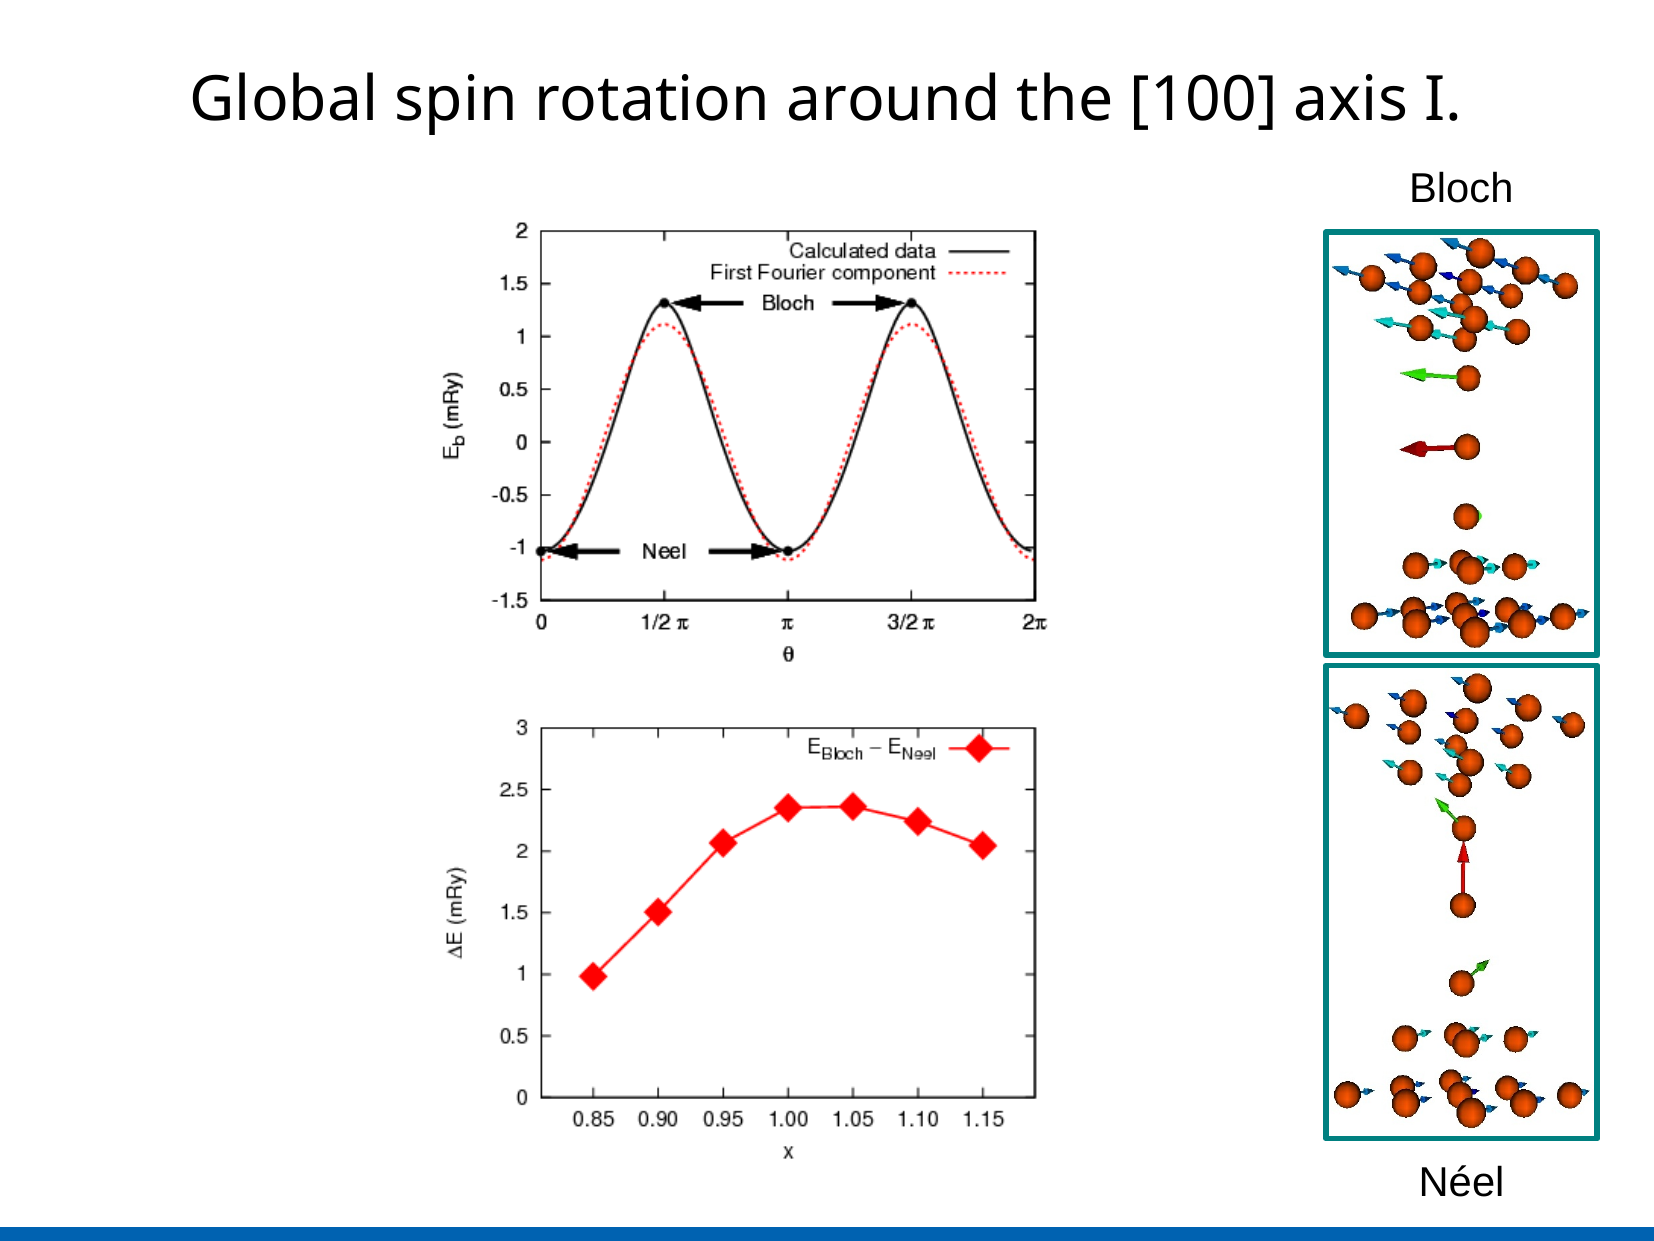

# Global spin rotation around the [100] axis I.
Bloch
Néel